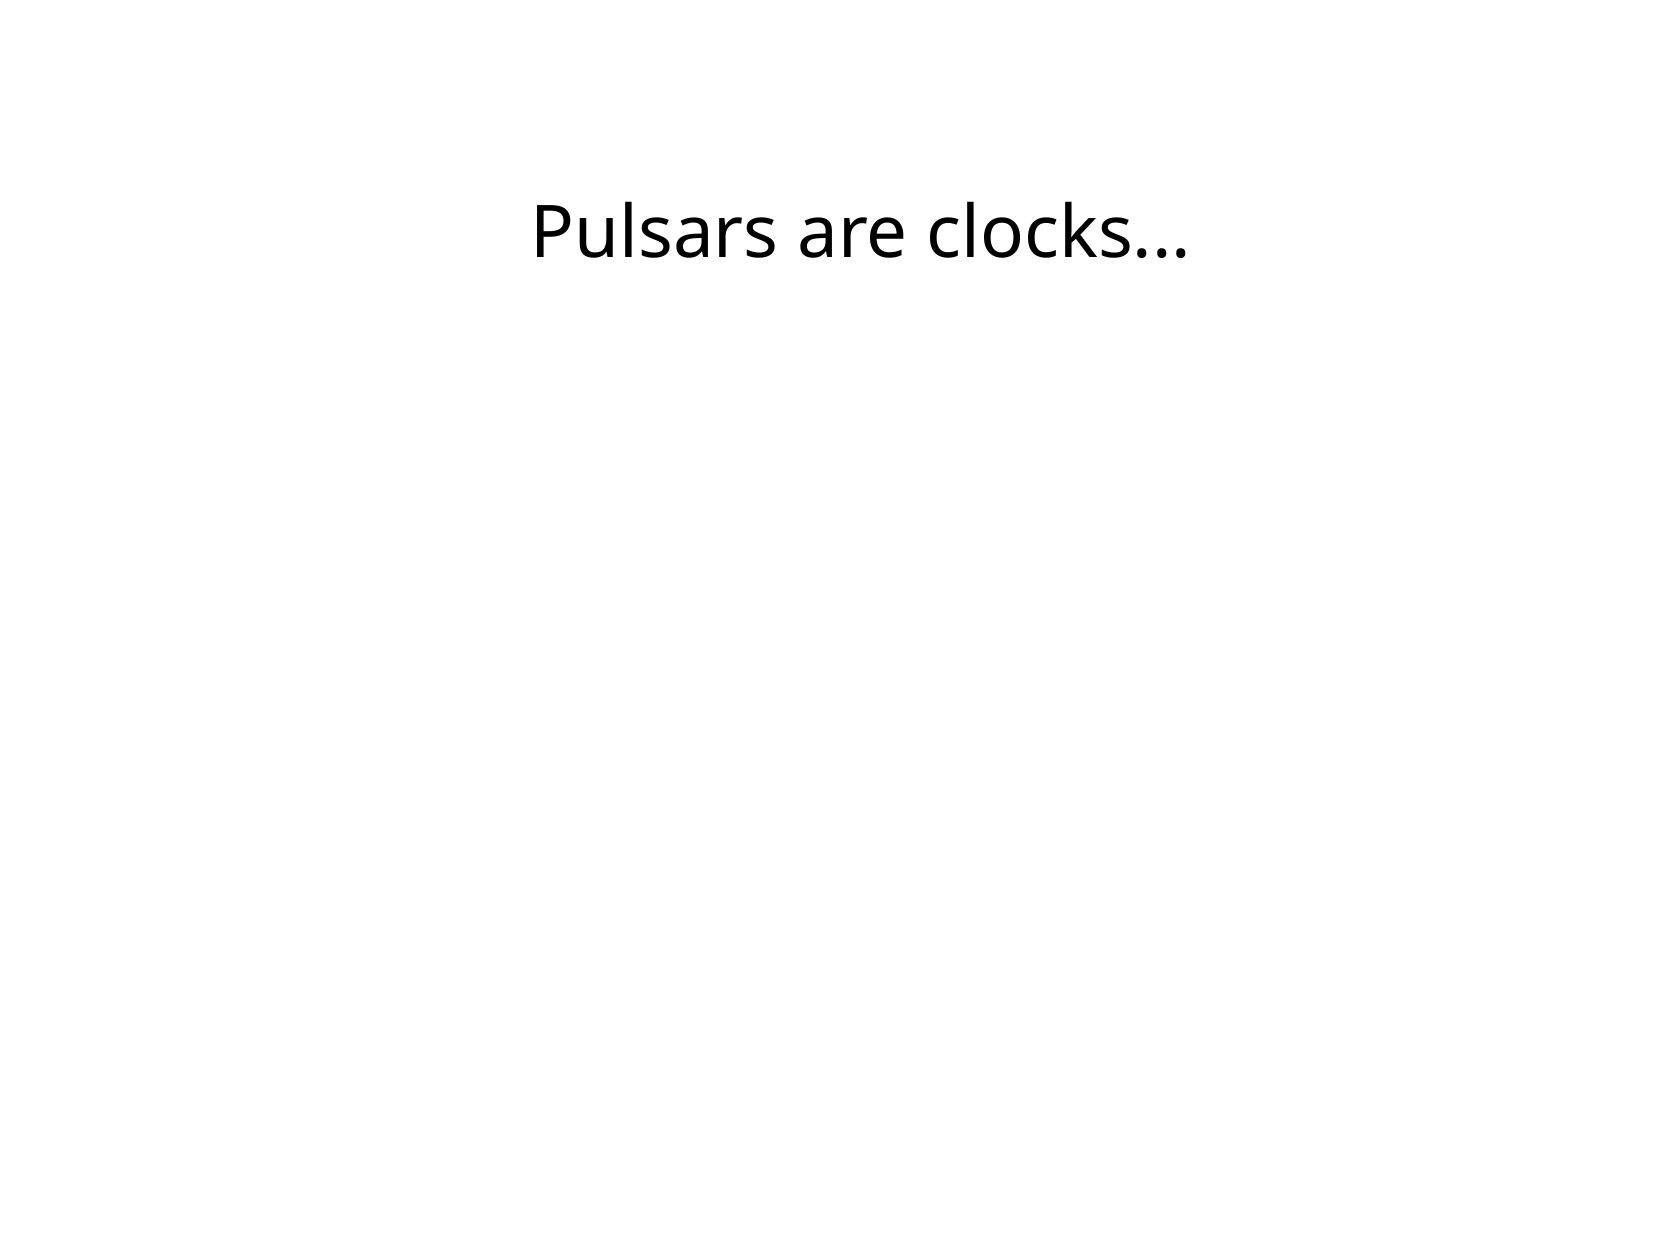

# Pulsars are clocks... ...that create some of the most extreme environments in the Universe...
...which makes them natural laboratories for studying fundamental physics